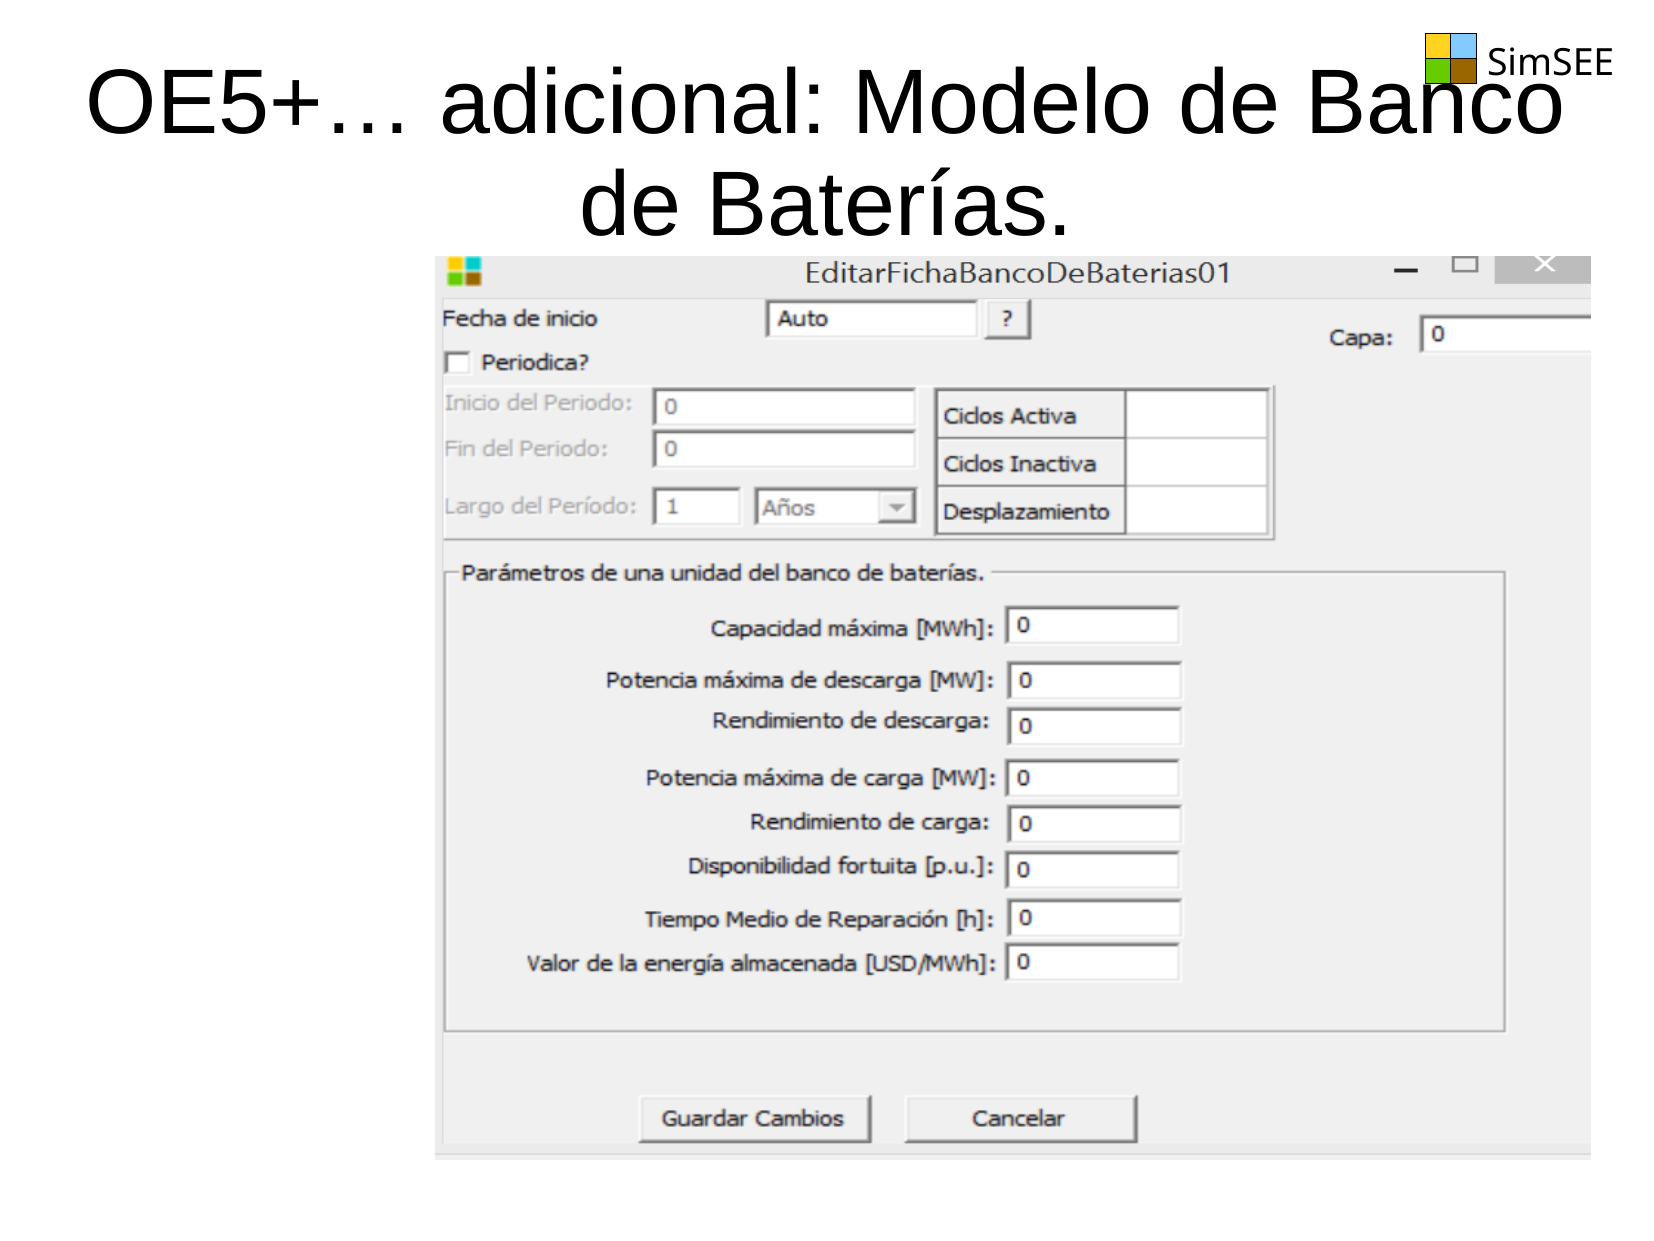

# OE5+… adicional: Modelo de Banco de Baterías.